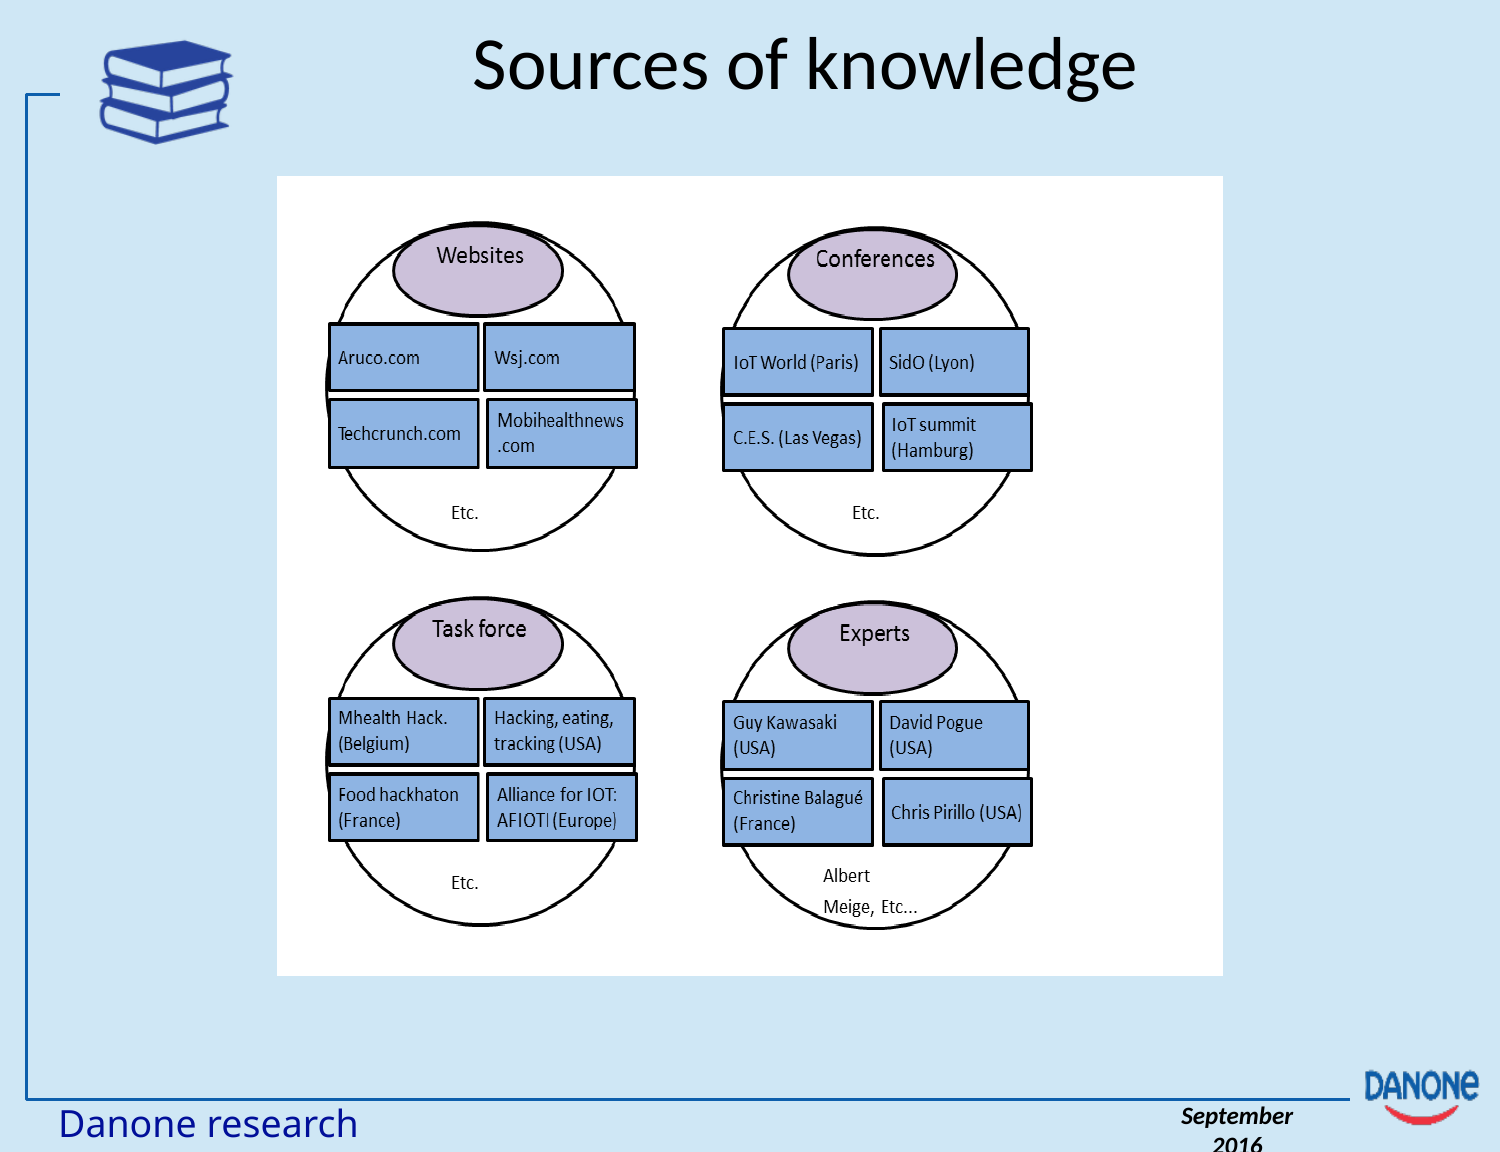

Sources of knowledge
Danone research
September 2016